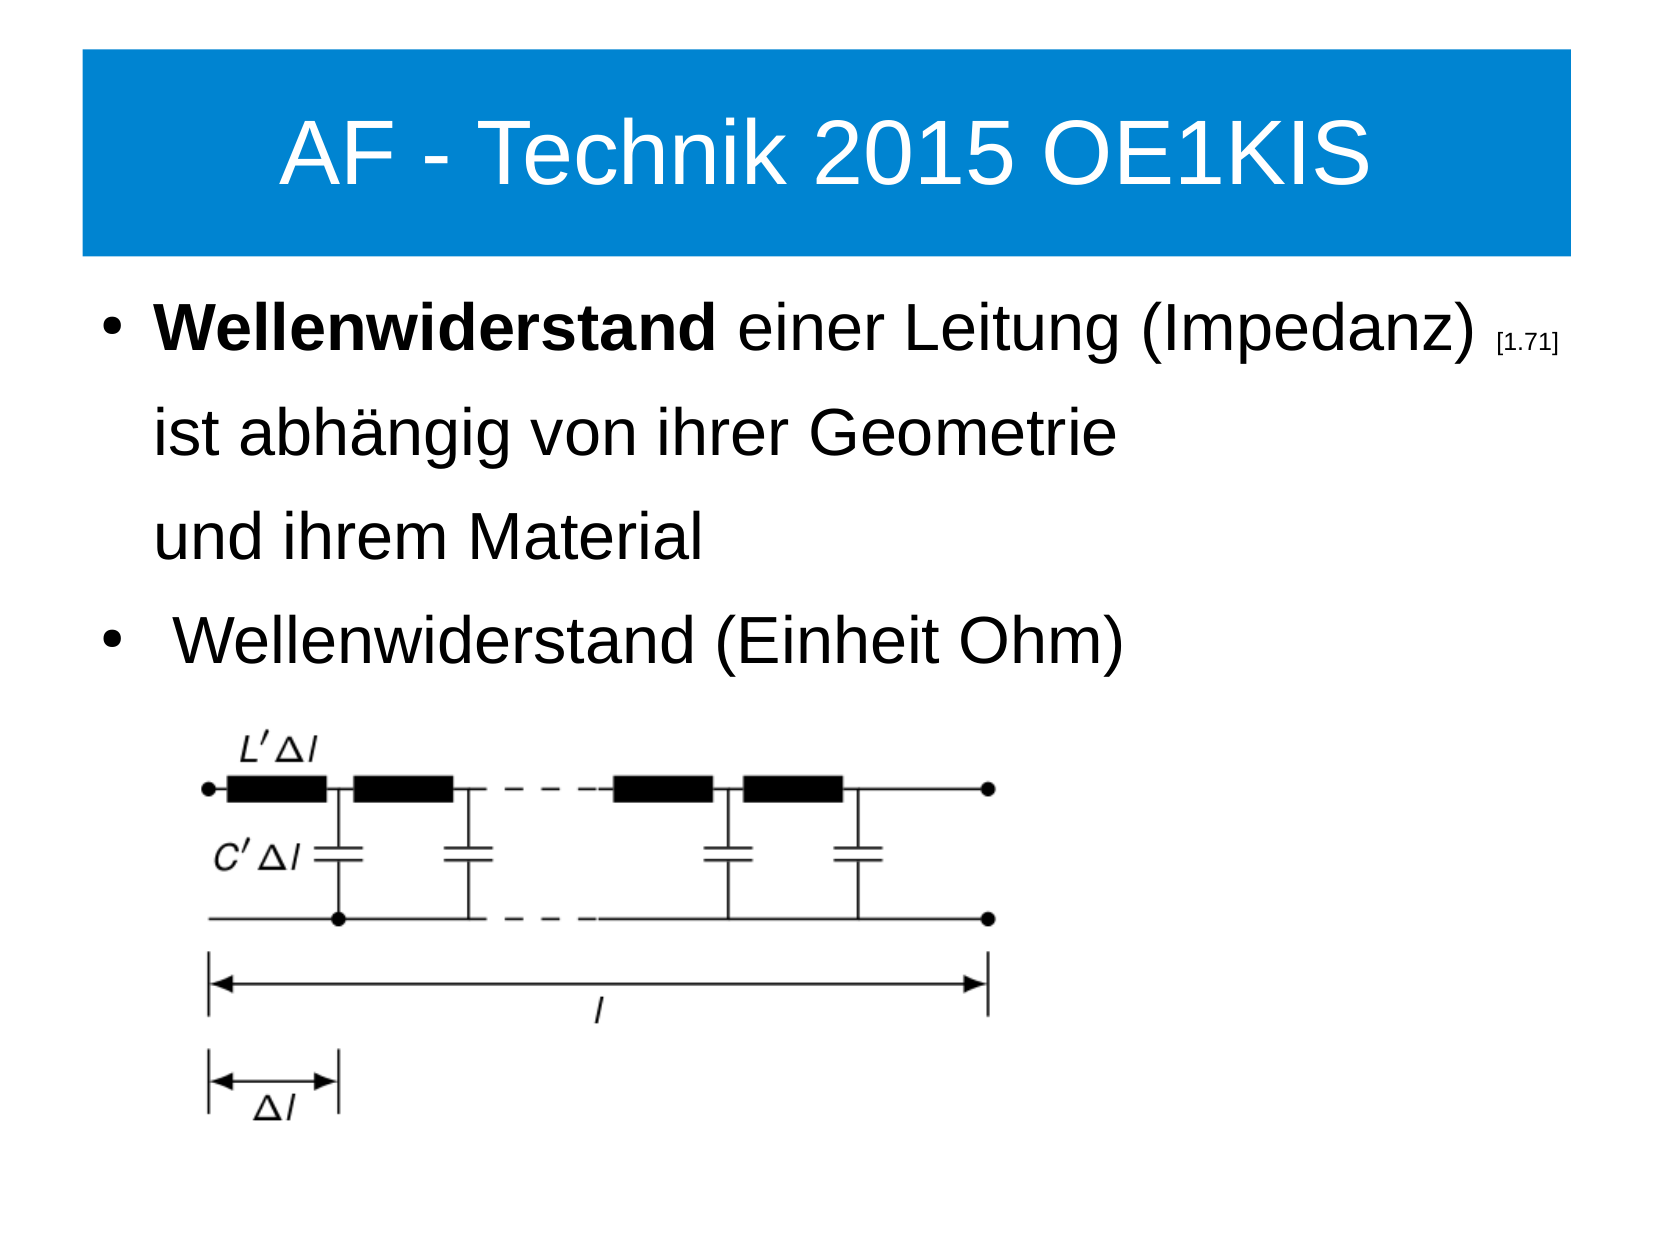

# AF - Technik 2015 OE1KIS
Wellenwiderstand einer Leitung (Impedanz) [1.71]
ist abhängig von ihrer Geometrie
und ihrem Material
 Wellenwiderstand (Einheit Ohm)